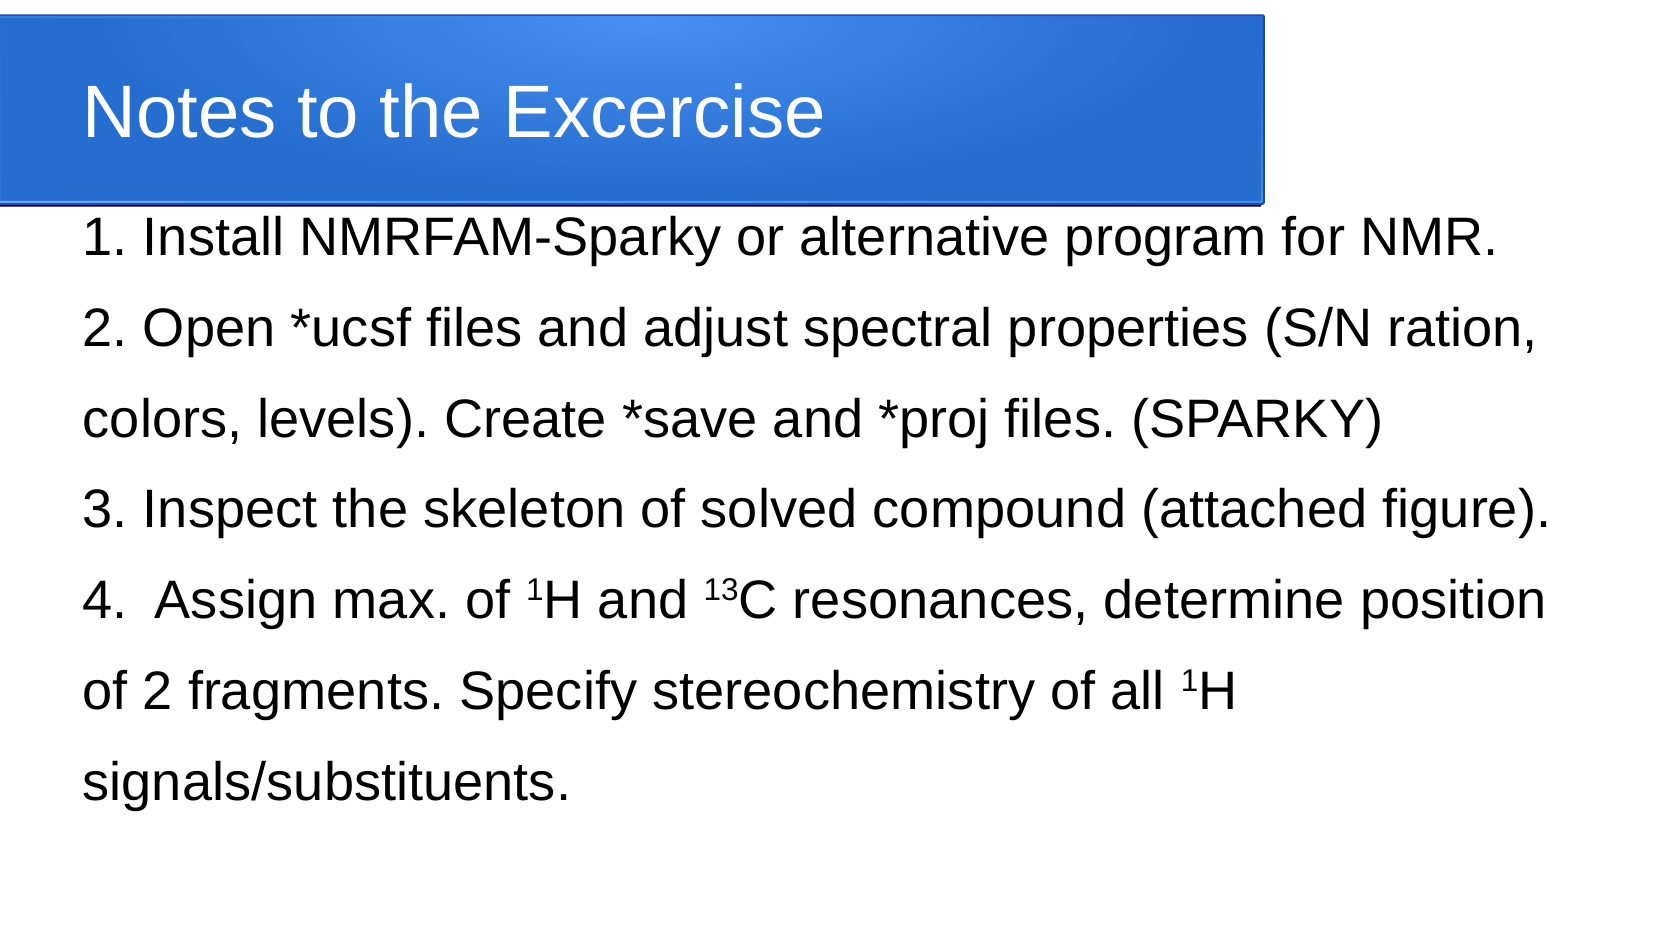

Notes to the Excercise
# 1. Install NMRFAM-Sparky or alternative program for NMR.
2. Open *ucsf files and adjust spectral properties (S/N ration, colors, levels). Create *save and *proj files. (SPARKY)
3. Inspect the skeleton of solved compound (attached figure).
4. Assign max. of 1H and 13C resonances, determine position of 2 fragments. Specify stereochemistry of all 1H signals/substituents.